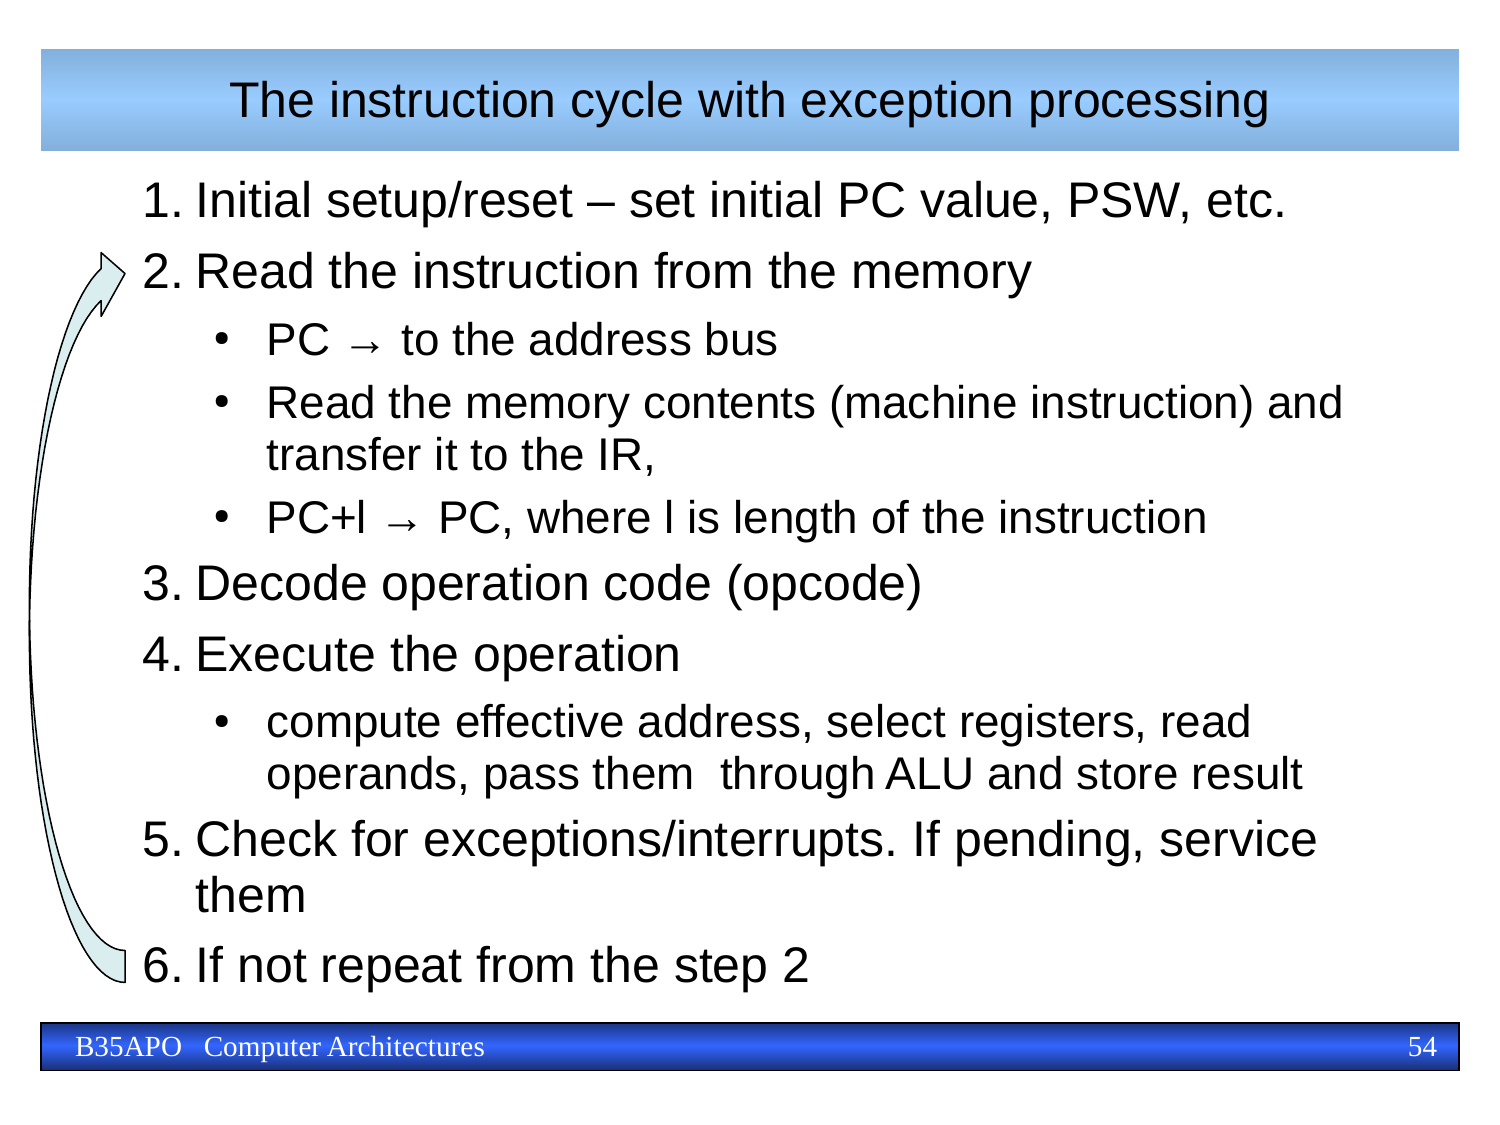

# The instruction cycle with exception processing
Initial setup/reset – set initial PC value, PSW, etc.
Read the instruction from the memory
PC → to the address bus
Read the memory contents (machine instruction) and transfer it to the IR,
PC+l → PC, where l is length of the instruction
Decode operation code (opcode)
Execute the operation
compute effective address, select registers, read operands, pass them through ALU and store result
Check for exceptions/interrupts. If pending, service them
If not repeat from the step 2
B35APO Computer Architectures
54